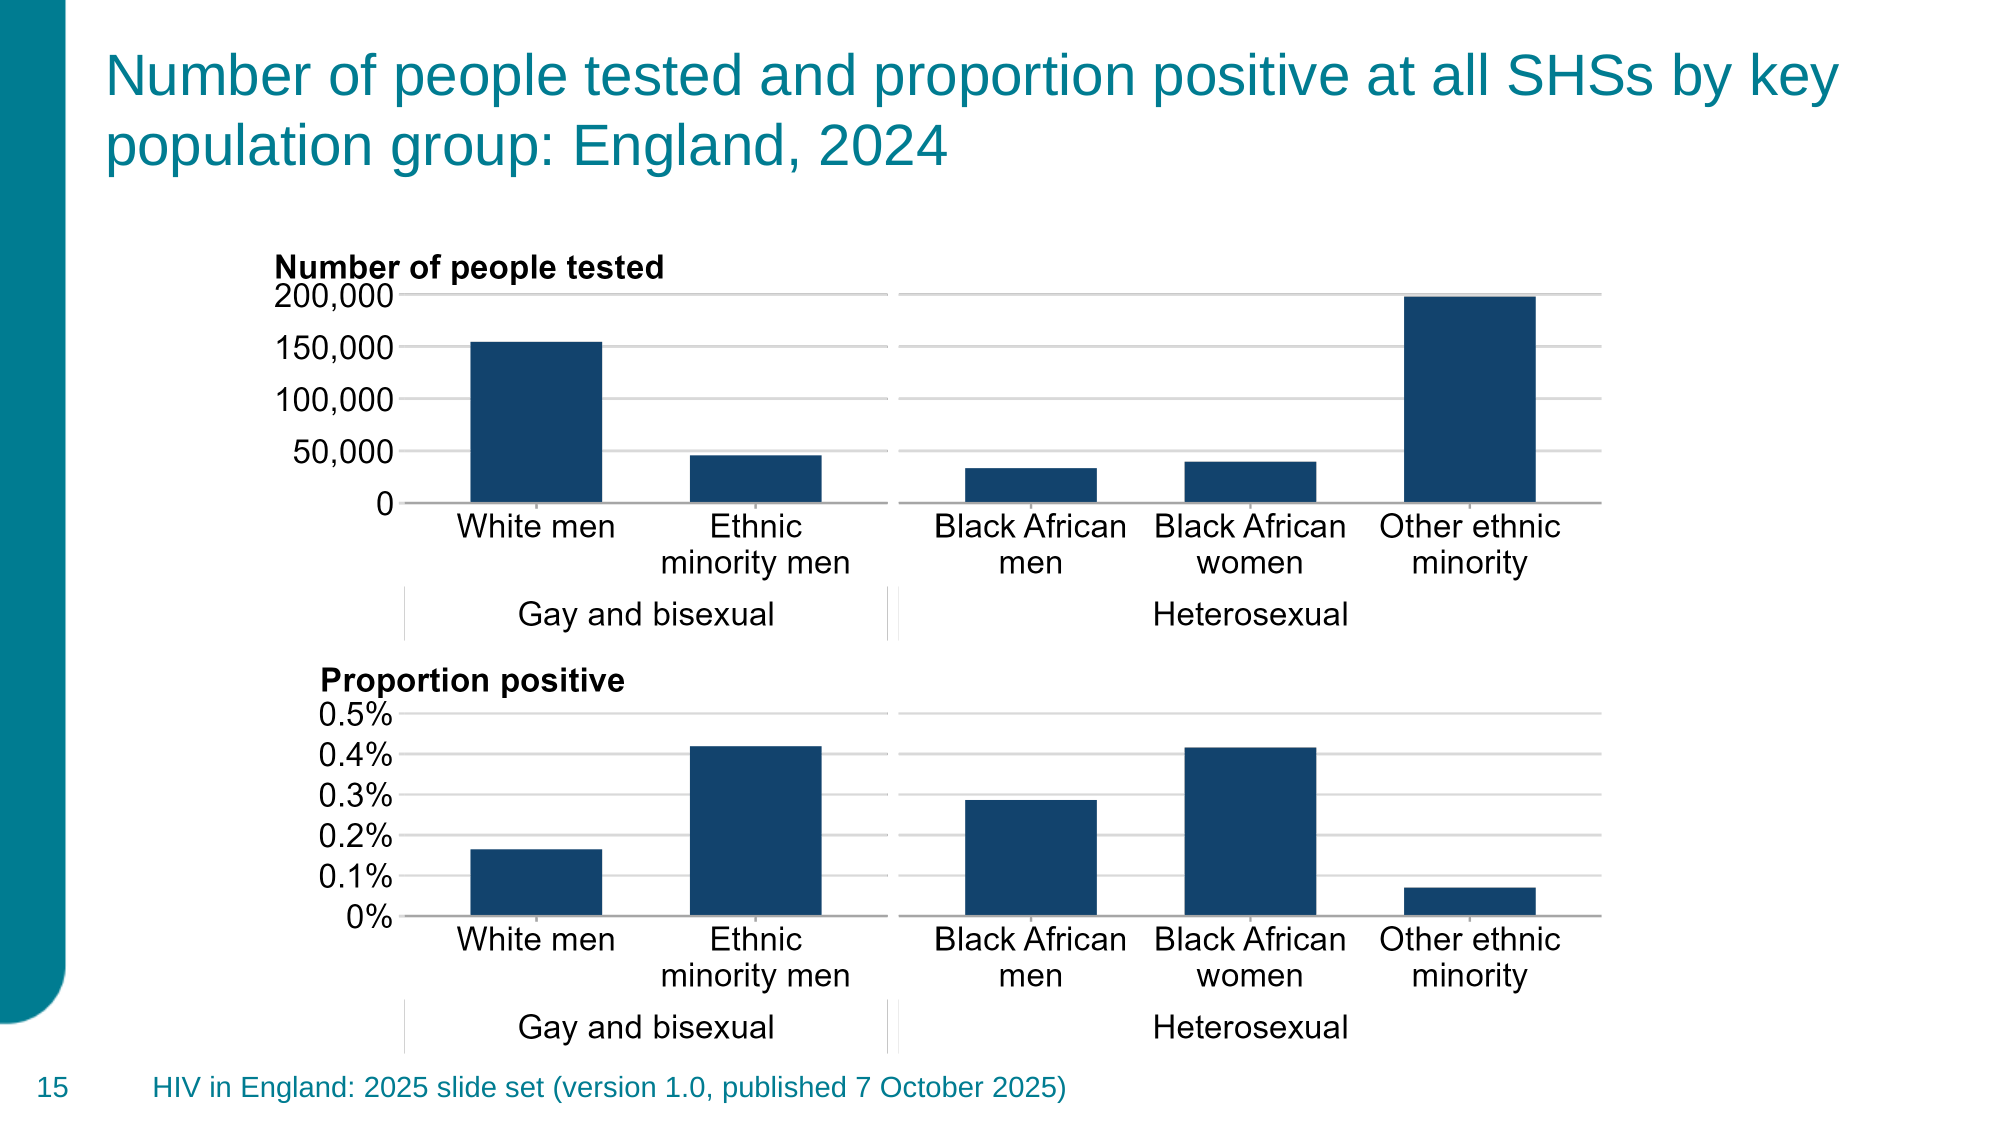

# Number of people tested and proportion positive at all SHSs by key population group: England, 2024
15
HIV in England: 2025 slide set (version 1.0, published 7 October 2025)